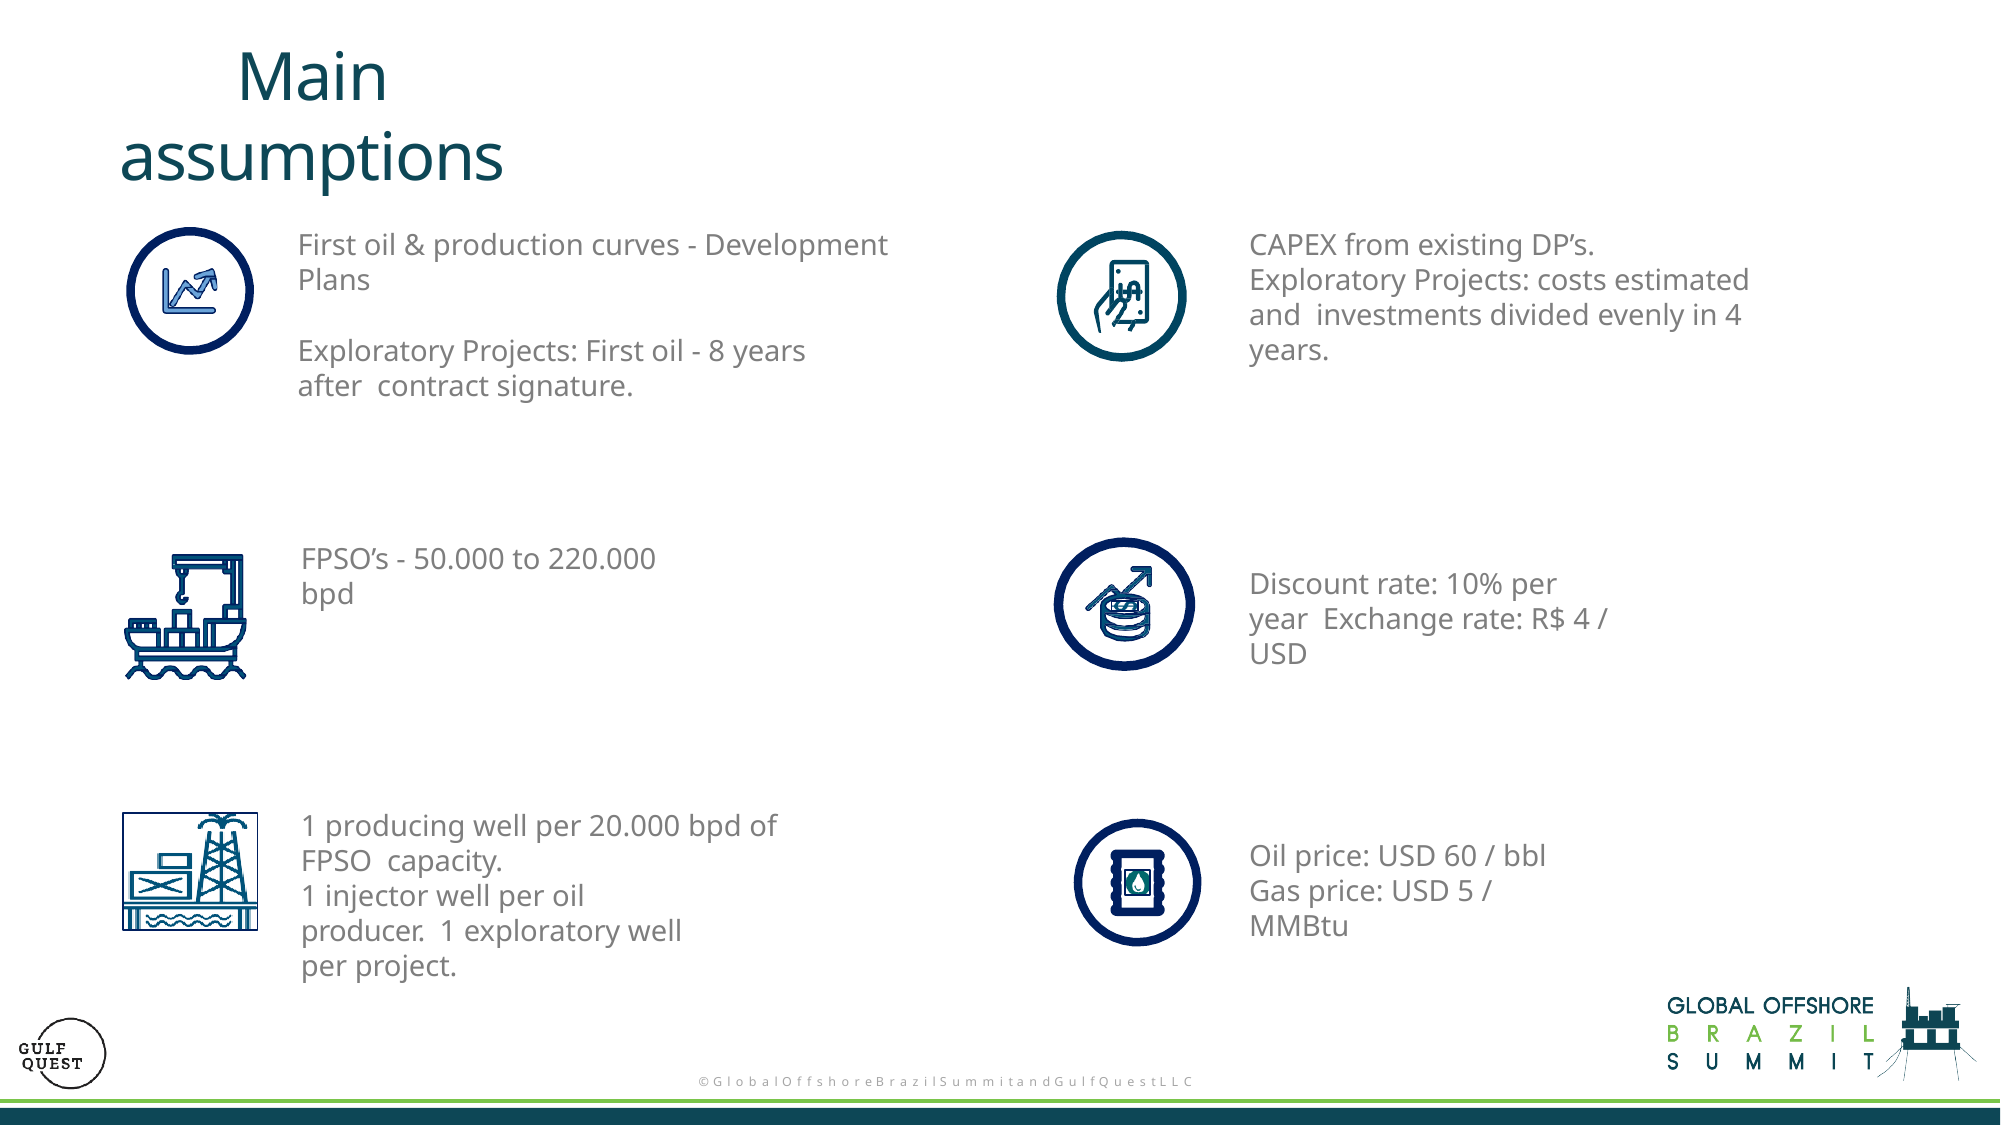

# Main assumptions
First oil & production curves - Development Plans
Exploratory Projects: First oil - 8 years after contract signature.
CAPEX from existing DP’s.
Exploratory Projects: costs estimated and investments divided evenly in 4 years.
FPSO’s - 50.000 to 220.000 bpd
Discount rate: 10% per year Exchange rate: R$ 4 / USD
1 producing well per 20.000 bpd of FPSO capacity.
1 injector well per oil producer. 1 exploratory well per project.
Oil price: USD 60 / bbl Gas price: USD 5 / MMBtu
© G l o b a l O f f s h o r e B r a z i l S u m m i t a n d G u l f Q u e s t L L C
Offshore Oil & Gas Brazil Summit 2019